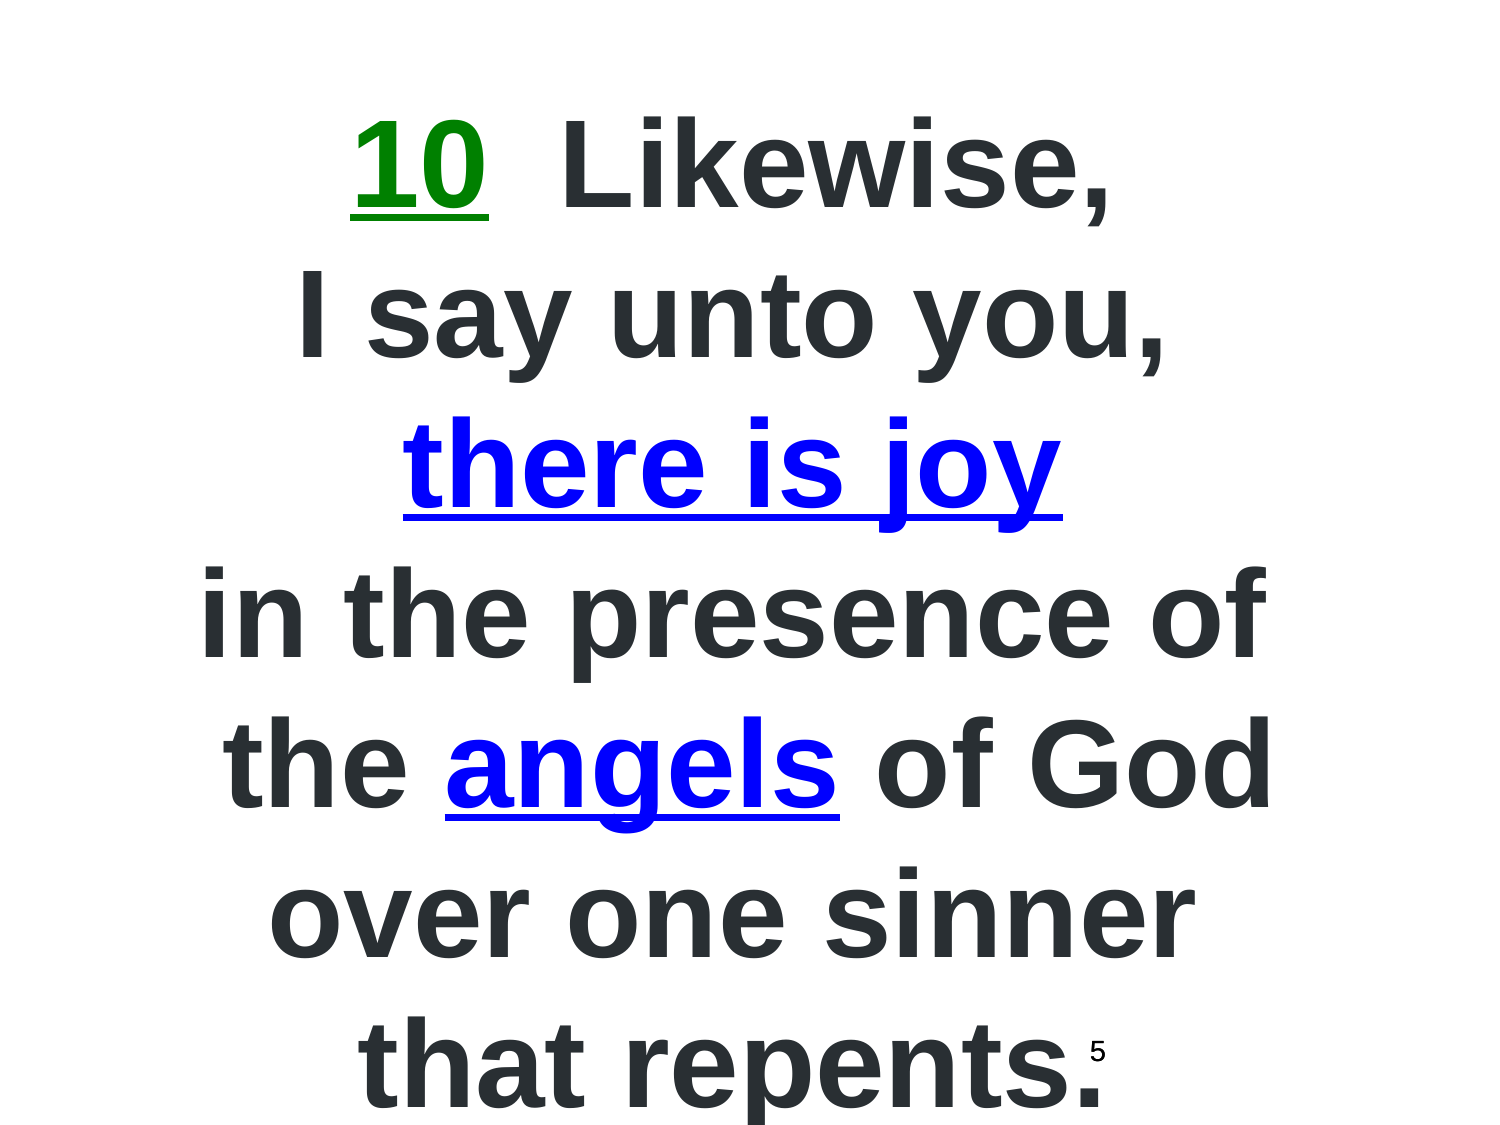

10 Likewise,
I say unto you,
there is joy
in the presence of
the angels of God
over one sinner
that repents.
5